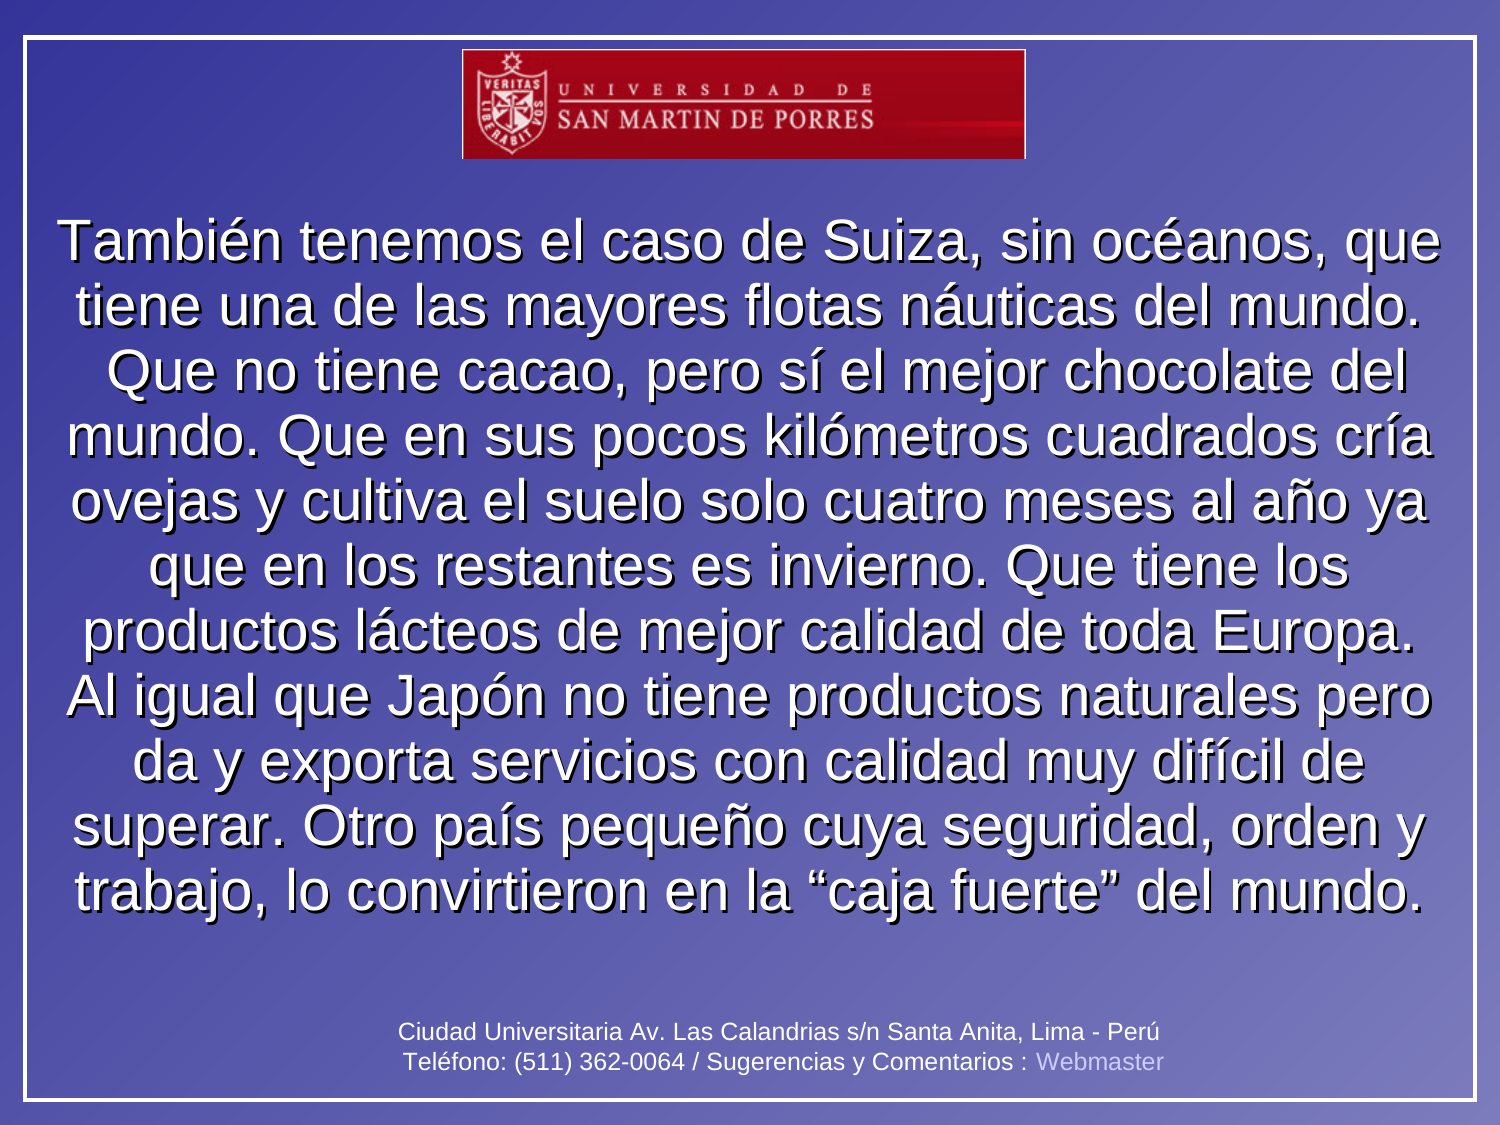

# También tenemos el caso de Suiza, sin océanos, que tiene una de las mayores flotas náuticas del mundo. Que no tiene cacao, pero sí el mejor chocolate del mundo. Que en sus pocos kilómetros cuadrados cría ovejas y cultiva el suelo solo cuatro meses al año ya que en los restantes es invierno. Que tiene los productos lácteos de mejor calidad de toda Europa. Al igual que Japón no tiene productos naturales pero da y exporta servicios con calidad muy difícil de superar. Otro país pequeño cuya seguridad, orden y trabajo, lo convirtieron en la “caja fuerte” del mundo.